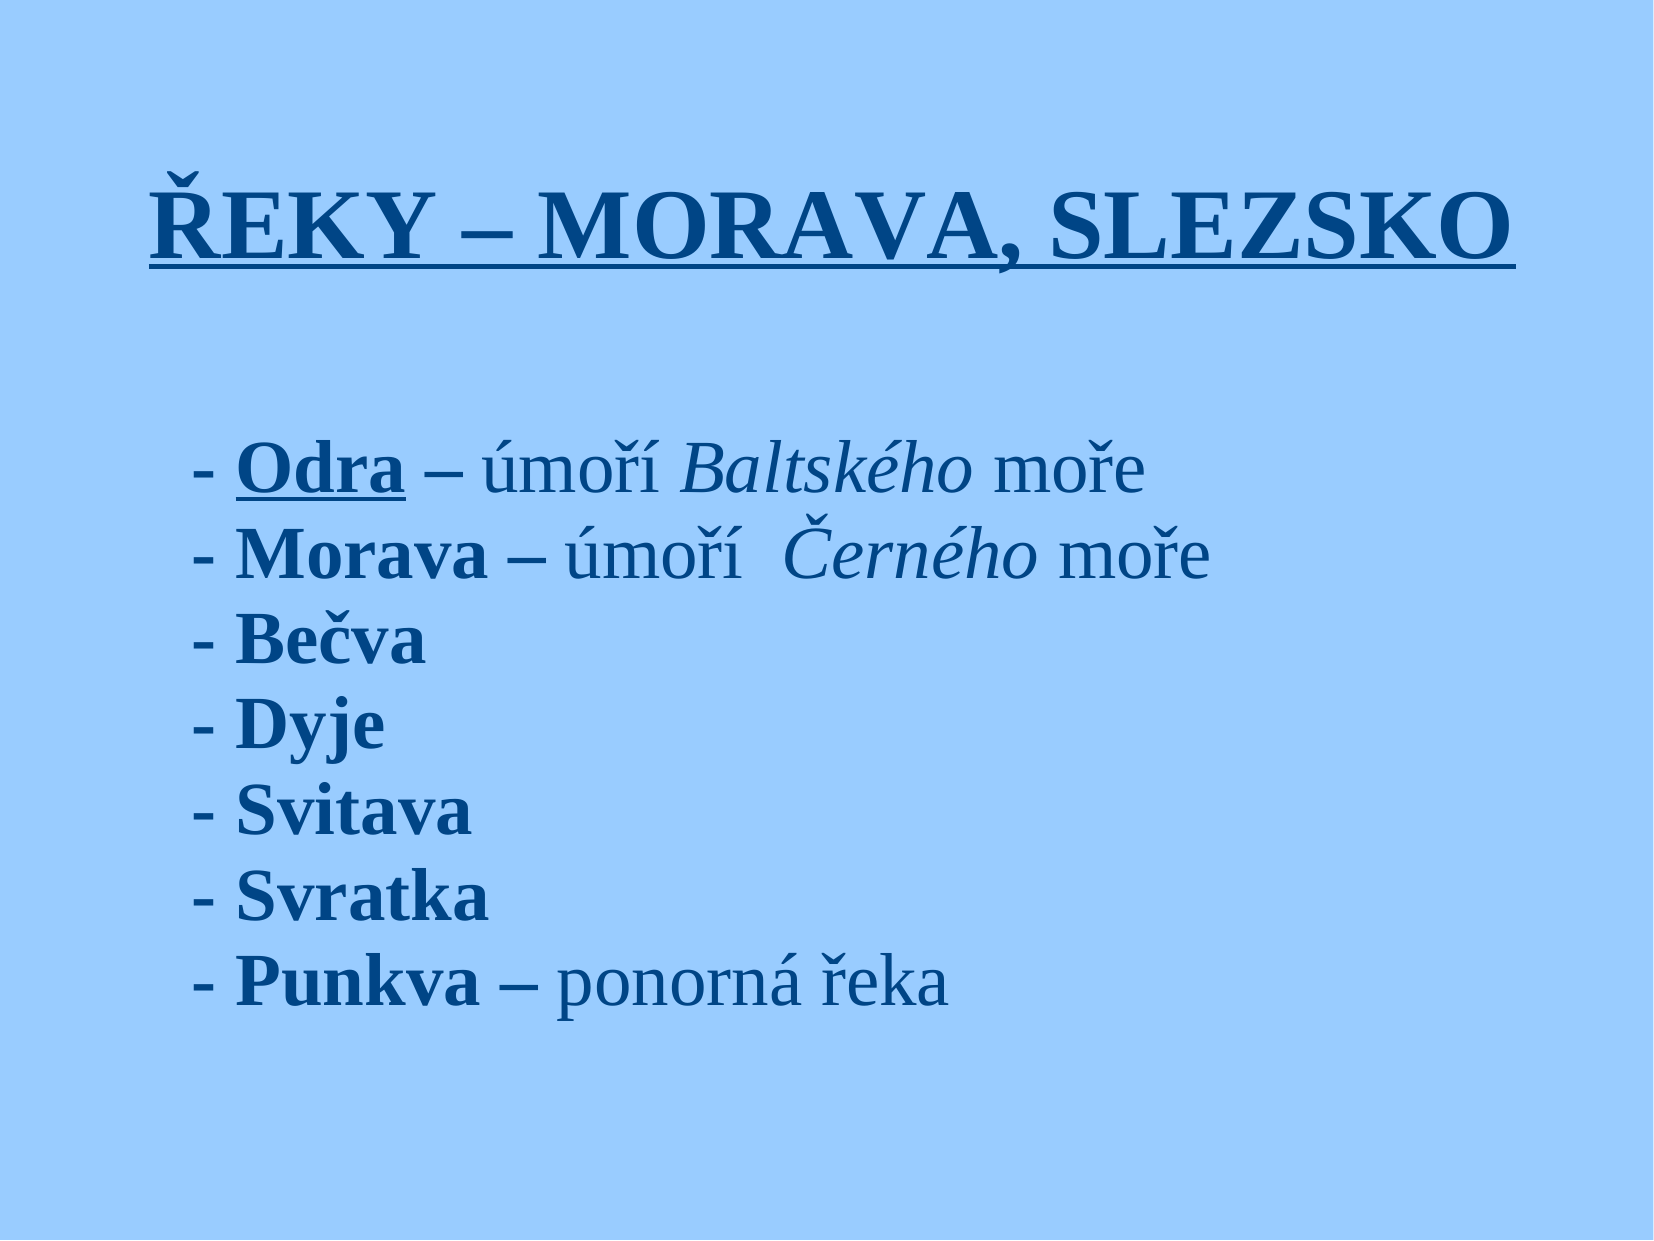

ŘEKY – MORAVA, SLEZSKO
- Odra – úmoří Baltského moře
- Morava – úmoří Černého moře
- Bečva
- Dyje
- Svitava
- Svratka
- Punkva – ponorná řeka